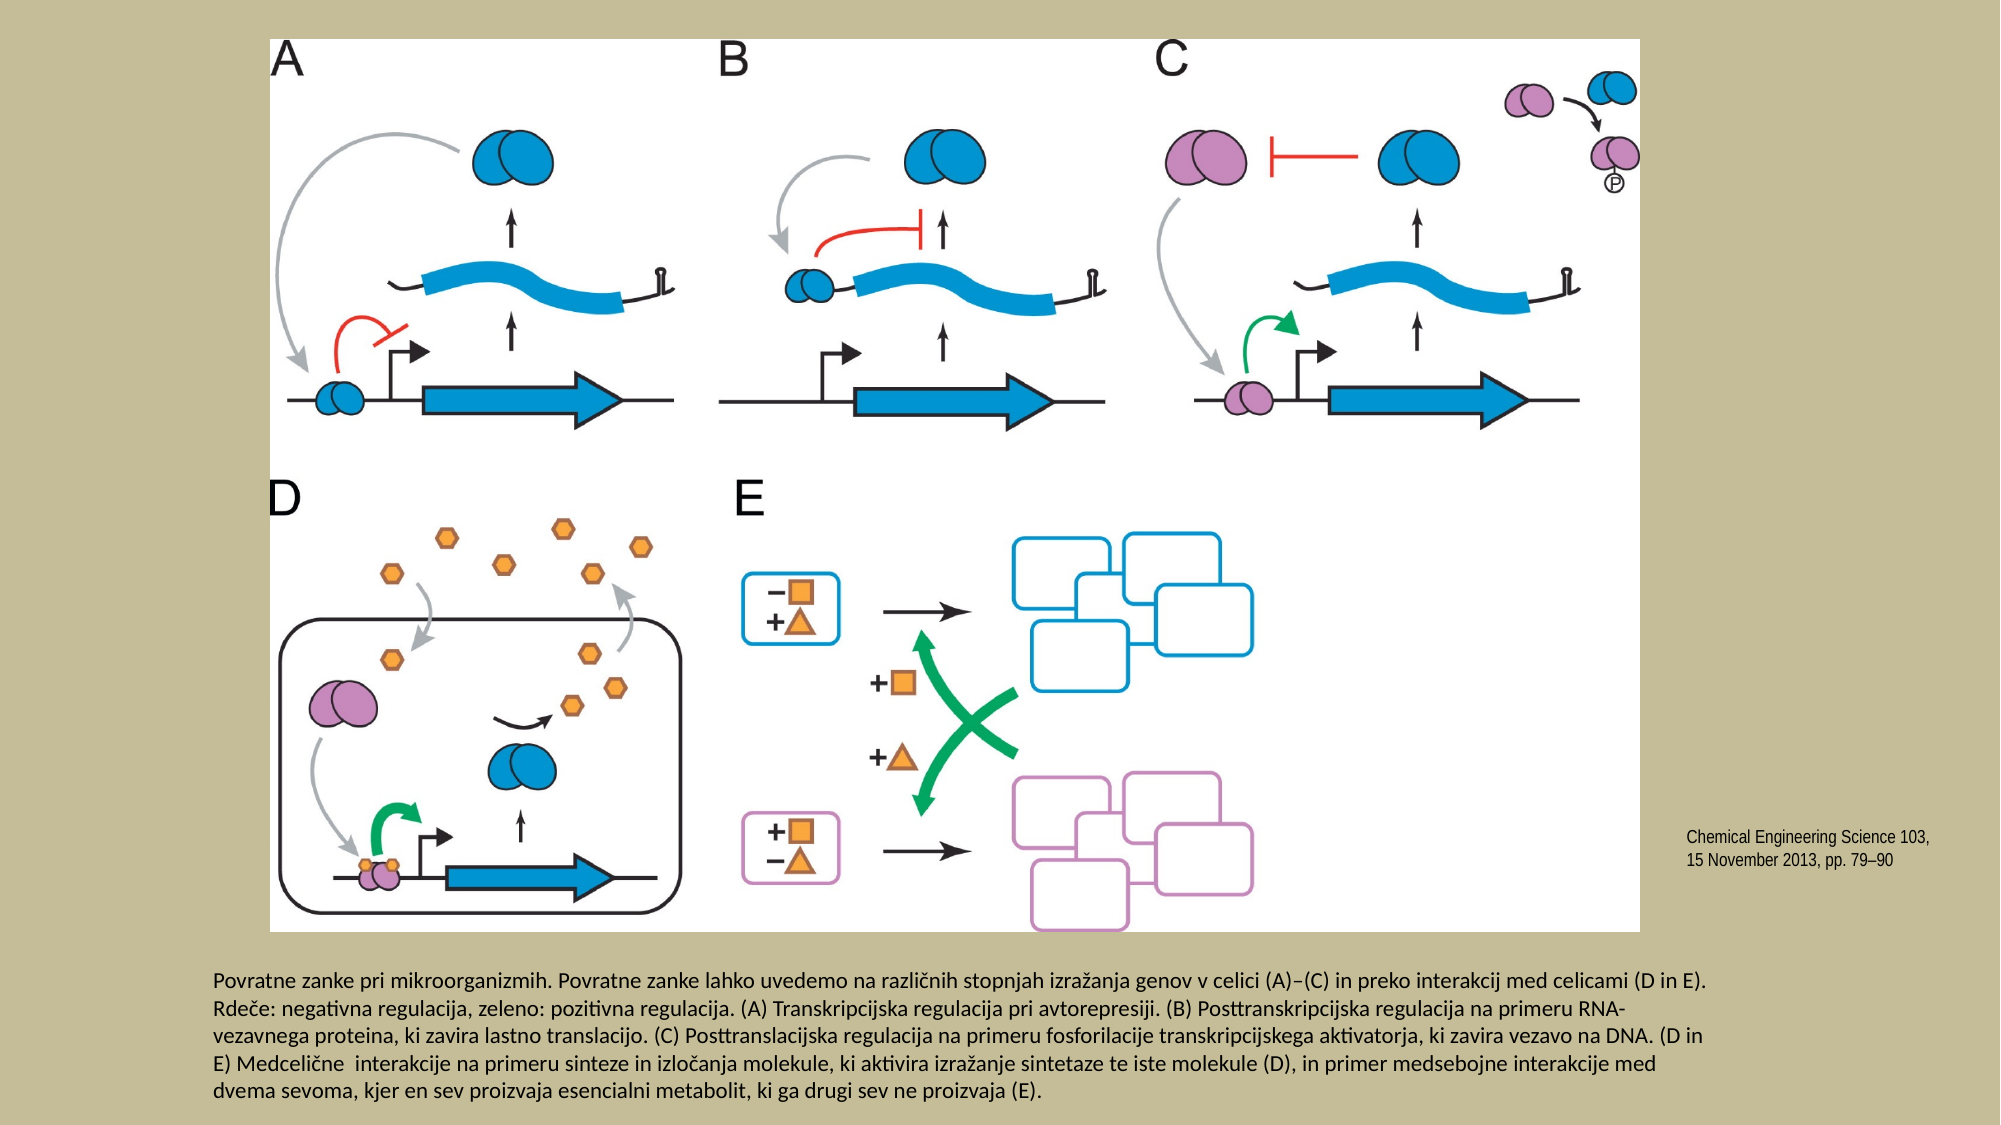

Chemical Engineering Science 103,
15 November 2013, pp. 79–90
Povratne zanke pri mikroorganizmih. Povratne zanke lahko uvedemo na različnih stopnjah izražanja genov v celici (A)–(C) in preko interakcij med celicami (D in E).
Rdeče: negativna regulacija, zeleno: pozitivna regulacija. (A) Transkripcijska regulacija pri avtorepresiji. (B) Posttranskripcijska regulacija na primeru RNA-vezavnega proteina, ki zavira lastno translacijo. (C) Posttranslacijska regulacija na primeru fosforilacije transkripcijskega aktivatorja, ki zavira vezavo na DNA. (D in E) Medcelične interakcije na primeru sinteze in izločanja molekule, ki aktivira izražanje sintetaze te iste molekule (D), in primer medsebojne interakcije med dvema sevoma, kjer en sev proizvaja esencialni metabolit, ki ga drugi sev ne proizvaja (E).